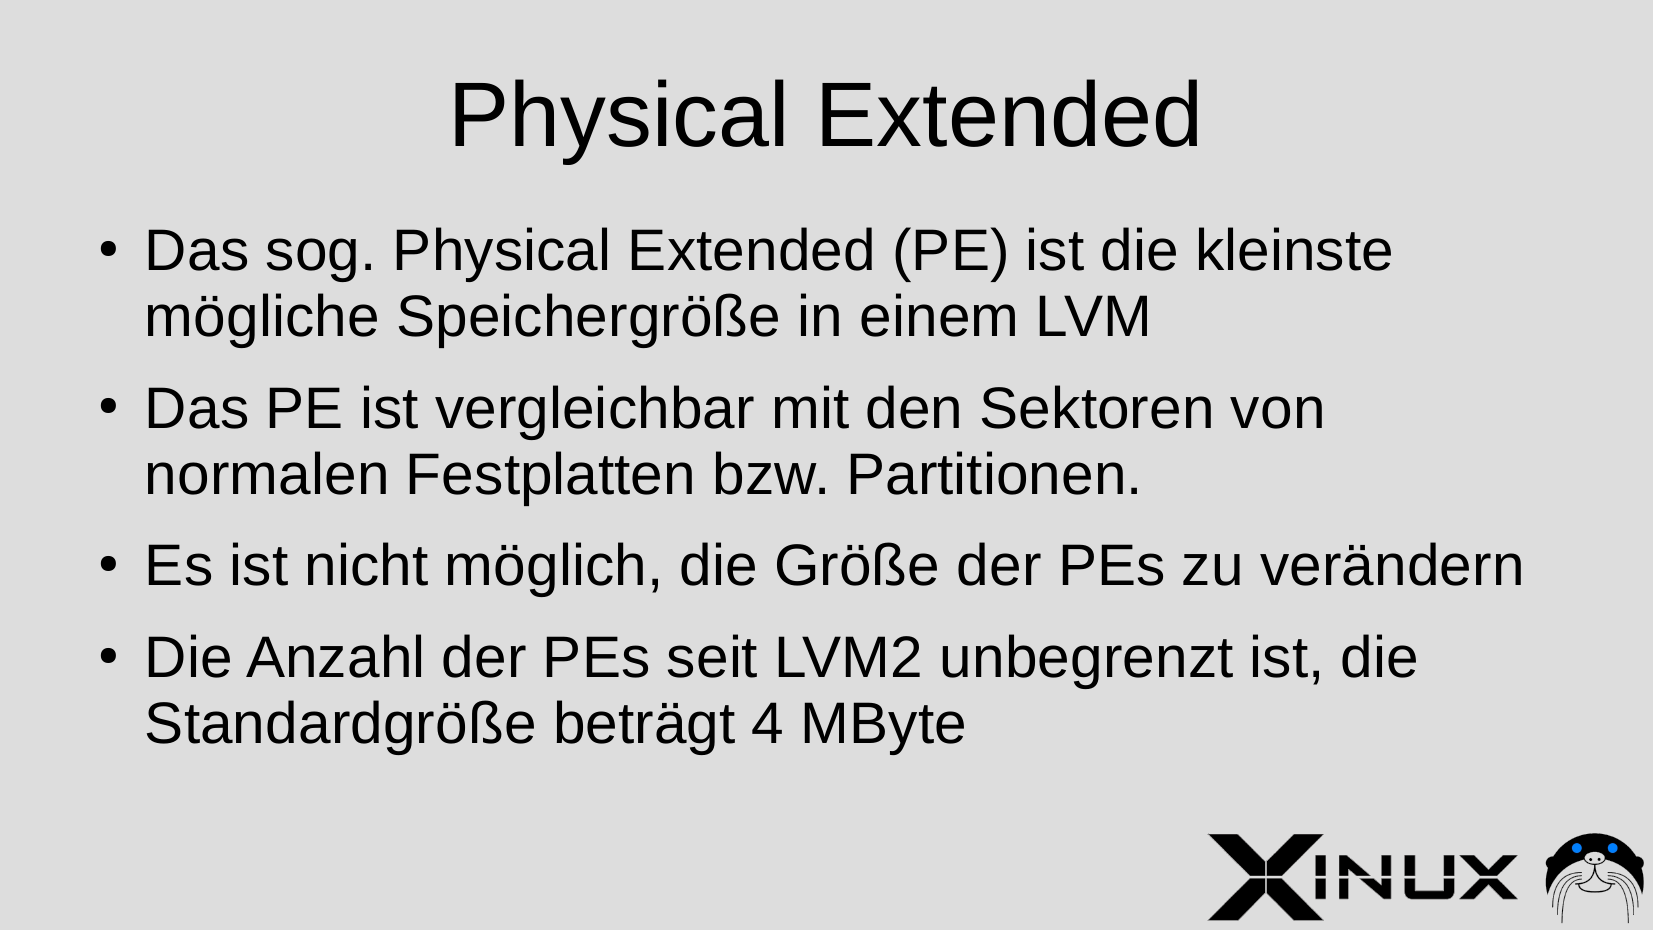

# Physical Extended
Das sog. Physical Extended (PE) ist die kleinste mögliche Speichergröße in einem LVM
Das PE ist vergleichbar mit den Sektoren von normalen Festplatten bzw. Partitionen.
Es ist nicht möglich, die Größe der PEs zu verändern
Die Anzahl der PEs seit LVM2 unbegrenzt ist, die Standardgröße beträgt 4 MByte